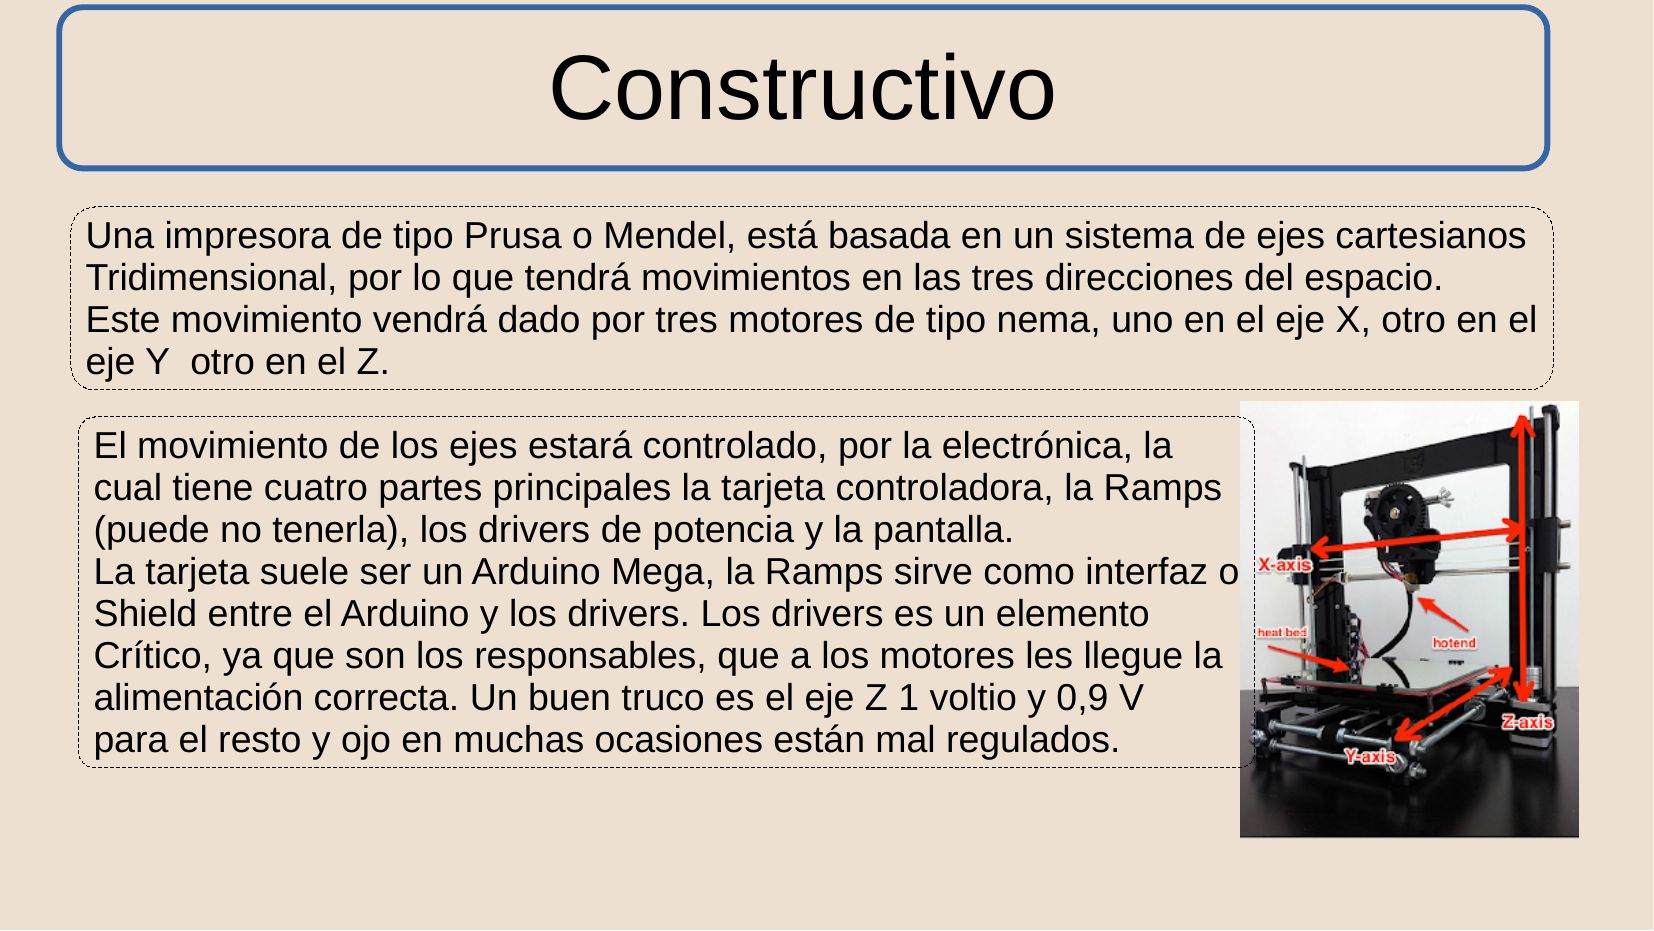

# Constructivo
Una impresora de tipo Prusa o Mendel, está basada en un sistema de ejes cartesianos
Tridimensional, por lo que tendrá movimientos en las tres direcciones del espacio.
Este movimiento vendrá dado por tres motores de tipo nema, uno en el eje X, otro en el
eje Y otro en el Z.
El movimiento de los ejes estará controlado, por la electrónica, la
cual tiene cuatro partes principales la tarjeta controladora, la Ramps
(puede no tenerla), los drivers de potencia y la pantalla.
La tarjeta suele ser un Arduino Mega, la Ramps sirve como interfaz o
Shield entre el Arduino y los drivers. Los drivers es un elemento
Crítico, ya que son los responsables, que a los motores les llegue la
alimentación correcta. Un buen truco es el eje Z 1 voltio y 0,9 V
para el resto y ojo en muchas ocasiones están mal regulados.